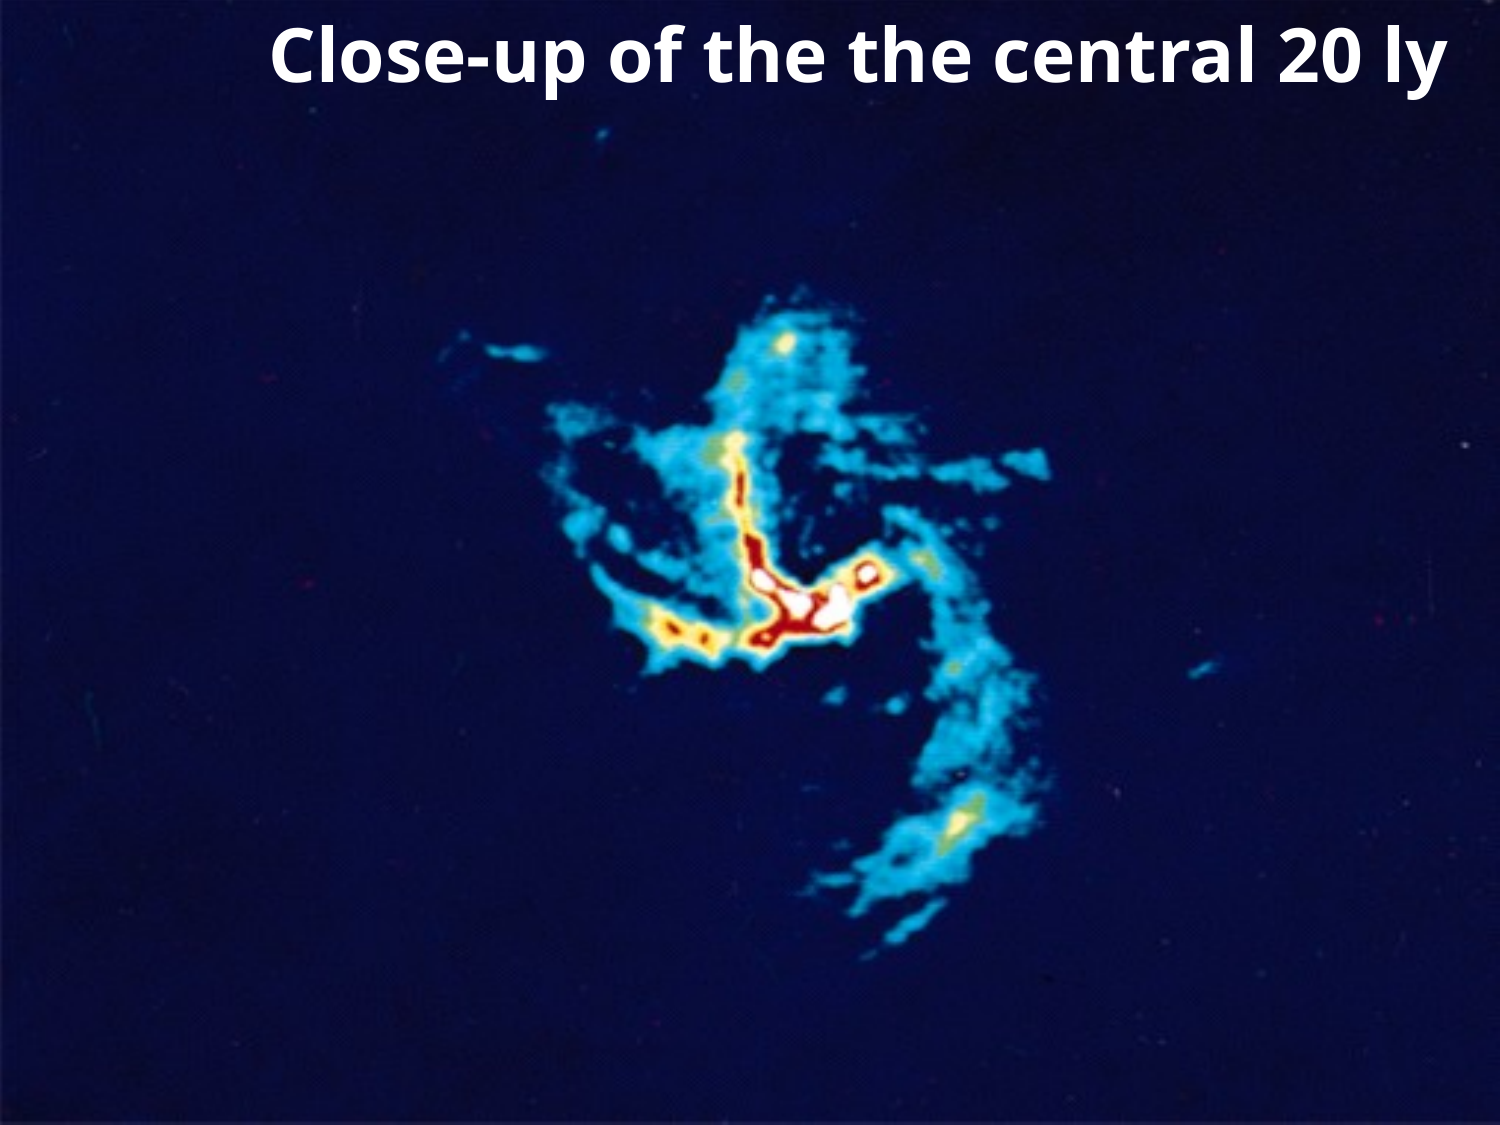

Close-up of the the central 20 ly